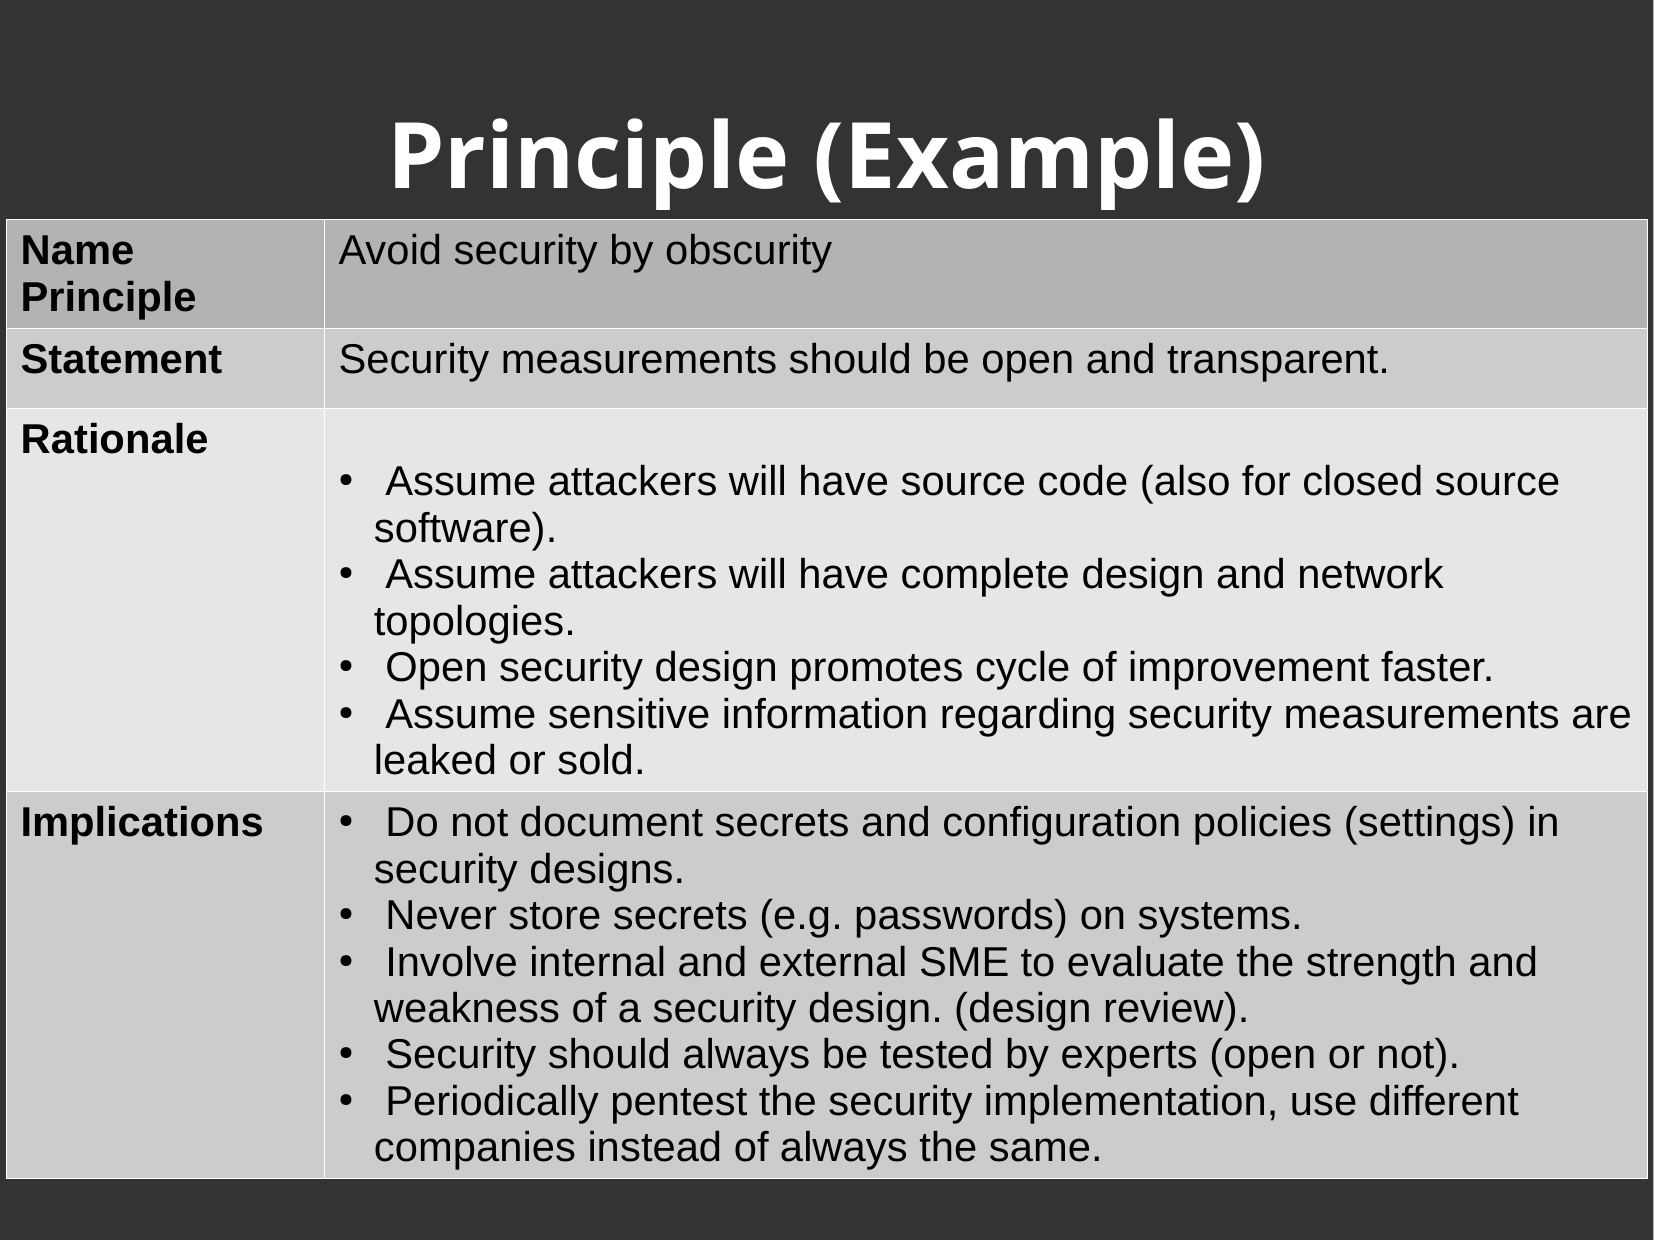

# Principle (Example)
| Name Principle | Avoid security by obscurity |
| --- | --- |
| Statement | Security measurements should be open and transparent. |
| Rationale | Assume attackers will have source code (also for closed source software). Assume attackers will have complete design and network topologies. Open security design promotes cycle of improvement faster. Assume sensitive information regarding security measurements are leaked or sold. |
| Implications | Do not document secrets and configuration policies (settings) in security designs. Never store secrets (e.g. passwords) on systems. Involve internal and external SME to evaluate the strength and weakness of a security design. (design review). Security should always be tested by experts (open or not). Periodically pentest the security implementation, use different companies instead of always the same. |